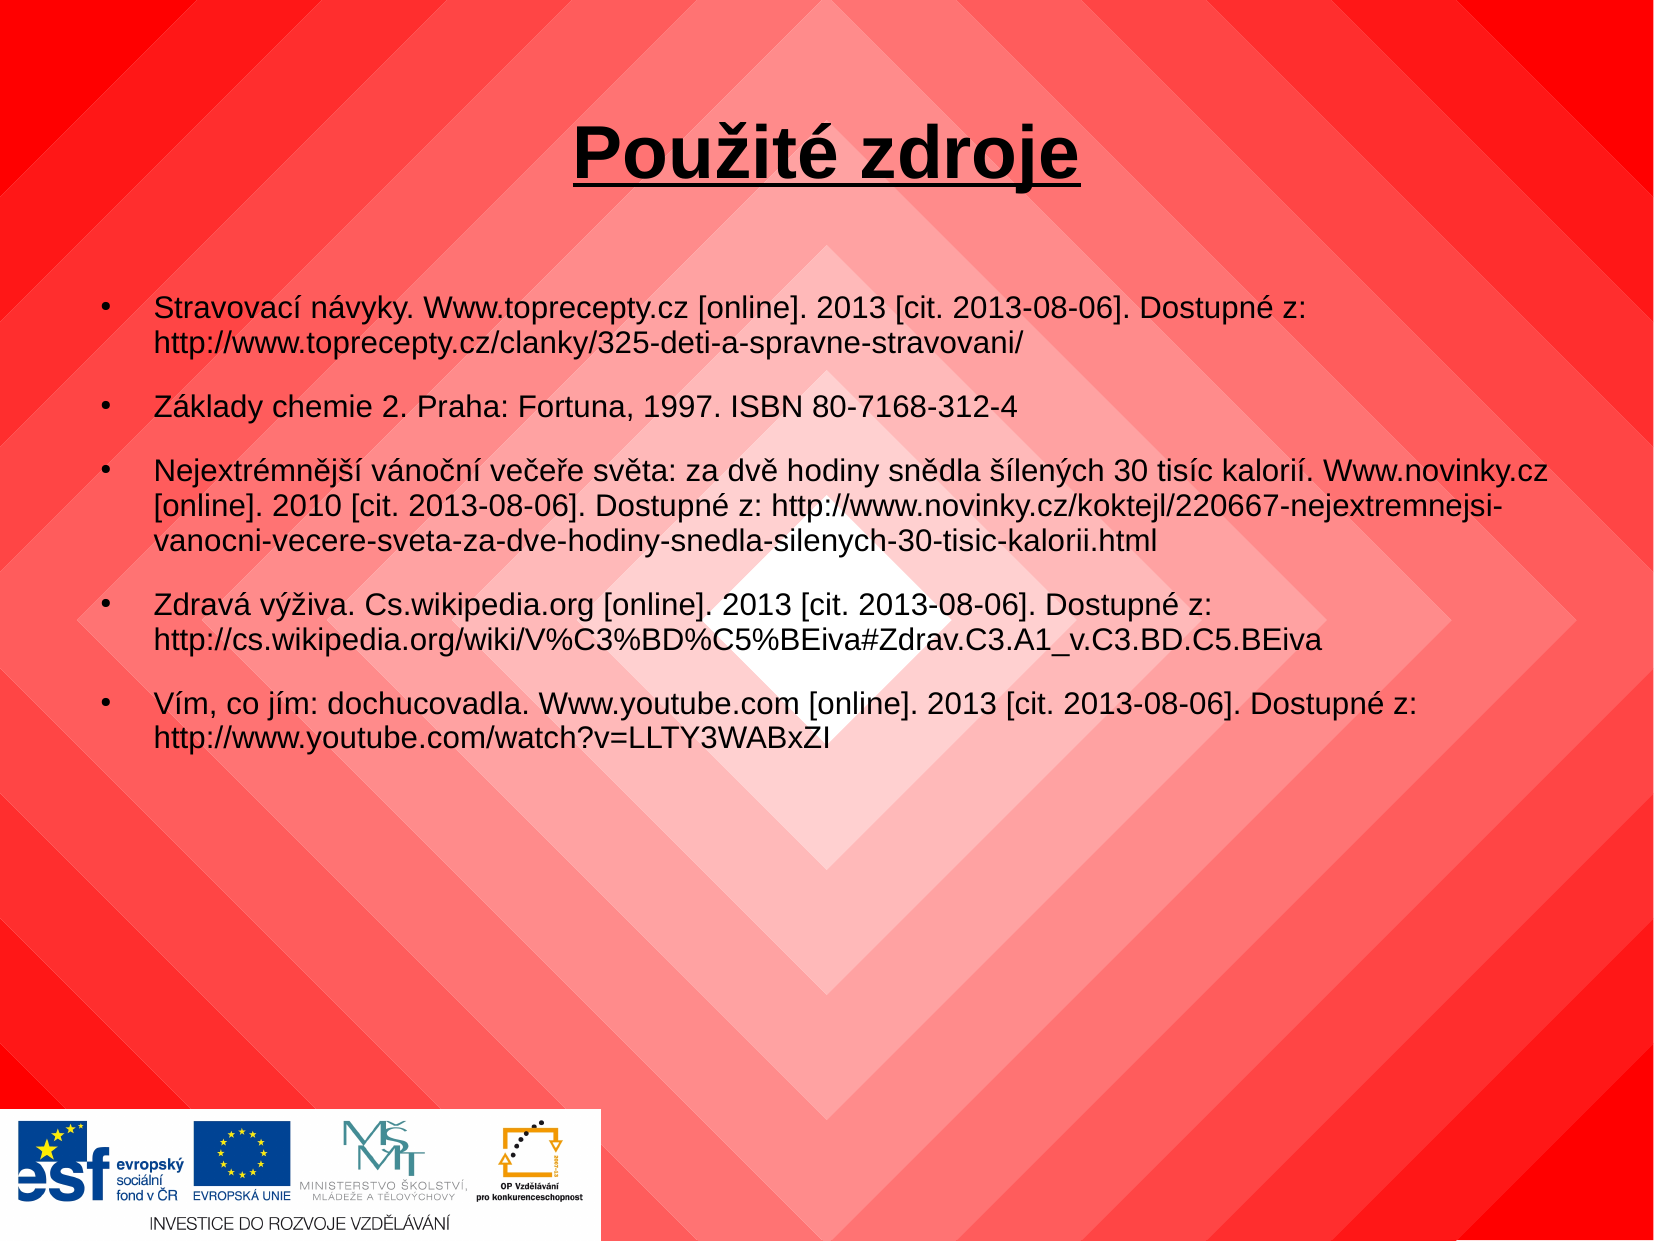

# Použité zdroje
Stravovací návyky. Www.toprecepty.cz [online]. 2013 [cit. 2013-08-06]. Dostupné z: http://www.toprecepty.cz/clanky/325-deti-a-spravne-stravovani/
Základy chemie 2. Praha: Fortuna, 1997. ISBN 80-7168-312-4
Nejextrémnější vánoční večeře světa: za dvě hodiny snědla šílených 30 tisíc kalorií. Www.novinky.cz [online]. 2010 [cit. 2013-08-06]. Dostupné z: http://www.novinky.cz/koktejl/220667-nejextremnejsi-vanocni-vecere-sveta-za-dve-hodiny-snedla-silenych-30-tisic-kalorii.html
Zdravá výživa. Cs.wikipedia.org [online]. 2013 [cit. 2013-08-06]. Dostupné z: http://cs.wikipedia.org/wiki/V%C3%BD%C5%BEiva#Zdrav.C3.A1_v.C3.BD.C5.BEiva
Vím, co jím: dochucovadla. Www.youtube.com [online]. 2013 [cit. 2013-08-06]. Dostupné z: http://www.youtube.com/watch?v=LLTY3WABxZI